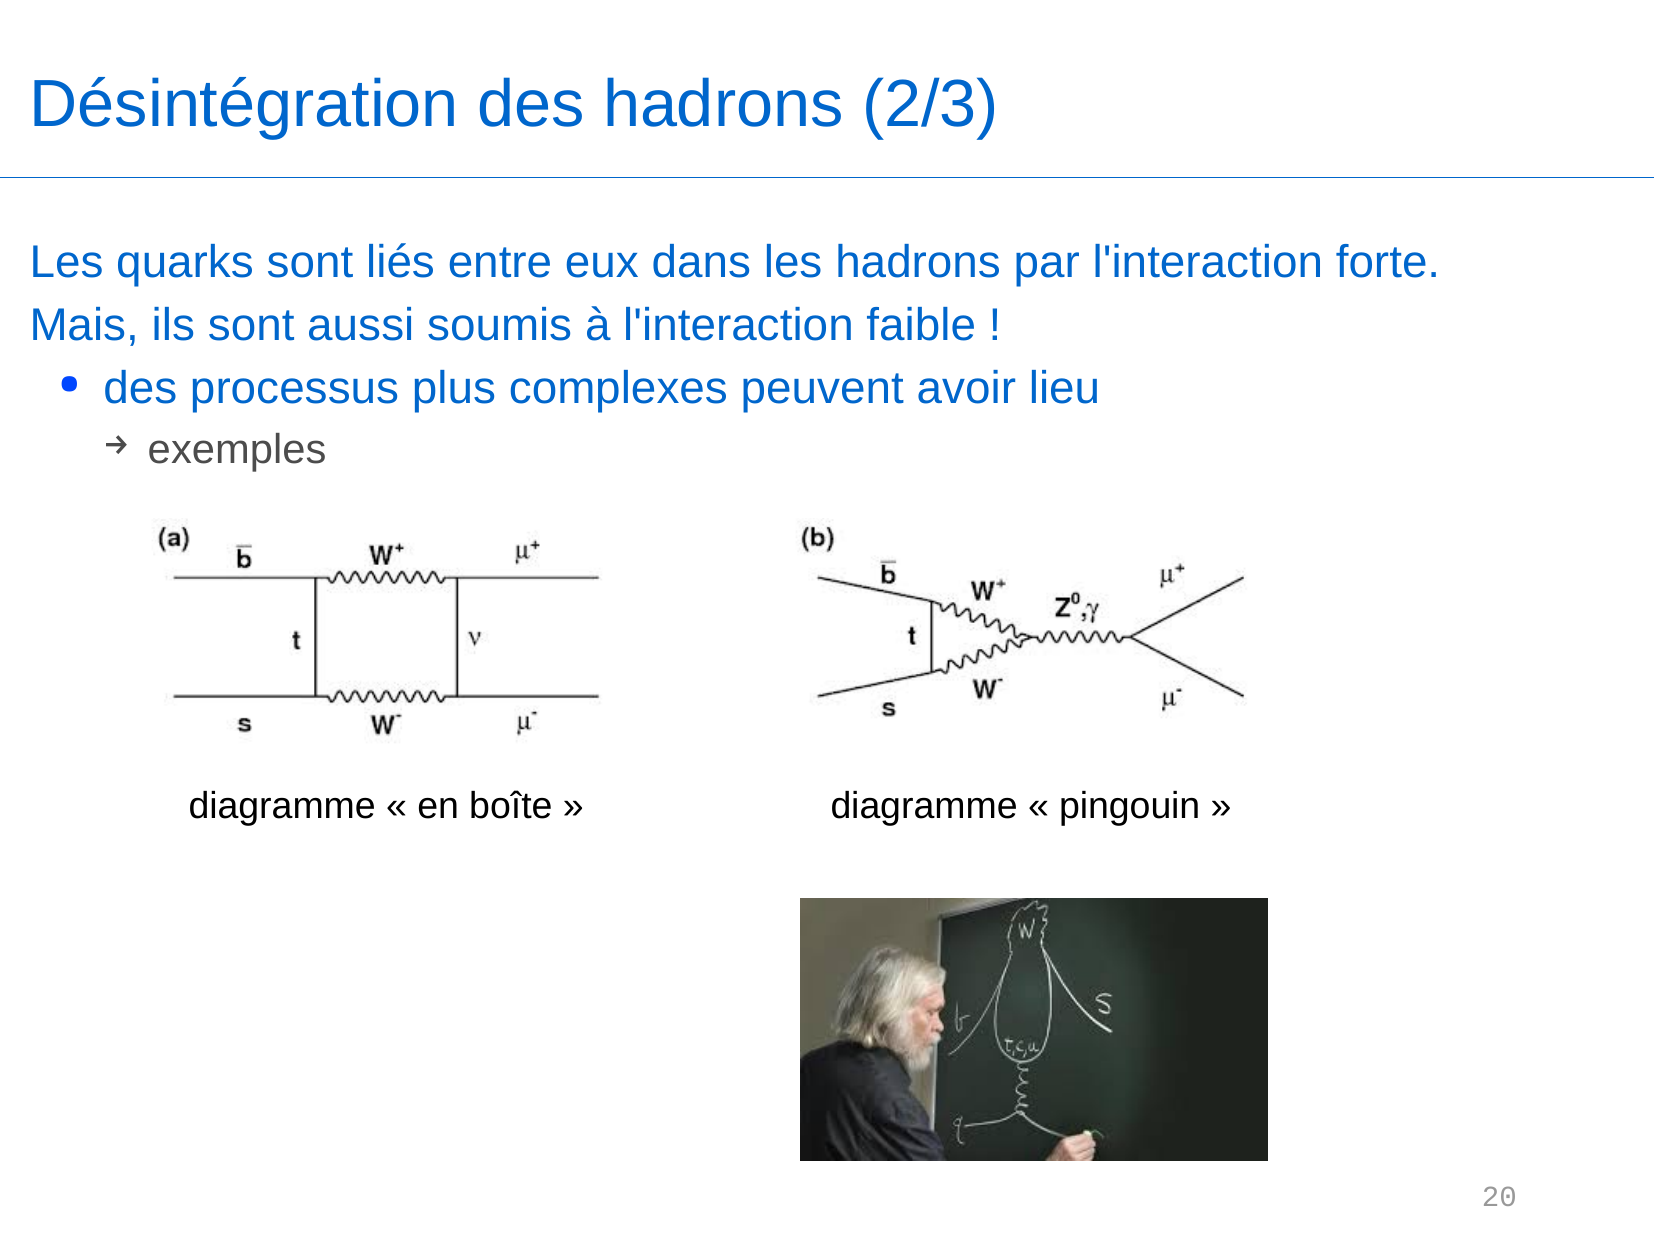

# Désintégration des hadrons (2/3)
Les quarks sont liés entre eux dans les hadrons par l'interaction forte.
Mais, ils sont aussi soumis à l'interaction faible !
des processus plus complexes peuvent avoir lieu
exemples
diagramme « en boîte »
diagramme « pingouin »
20